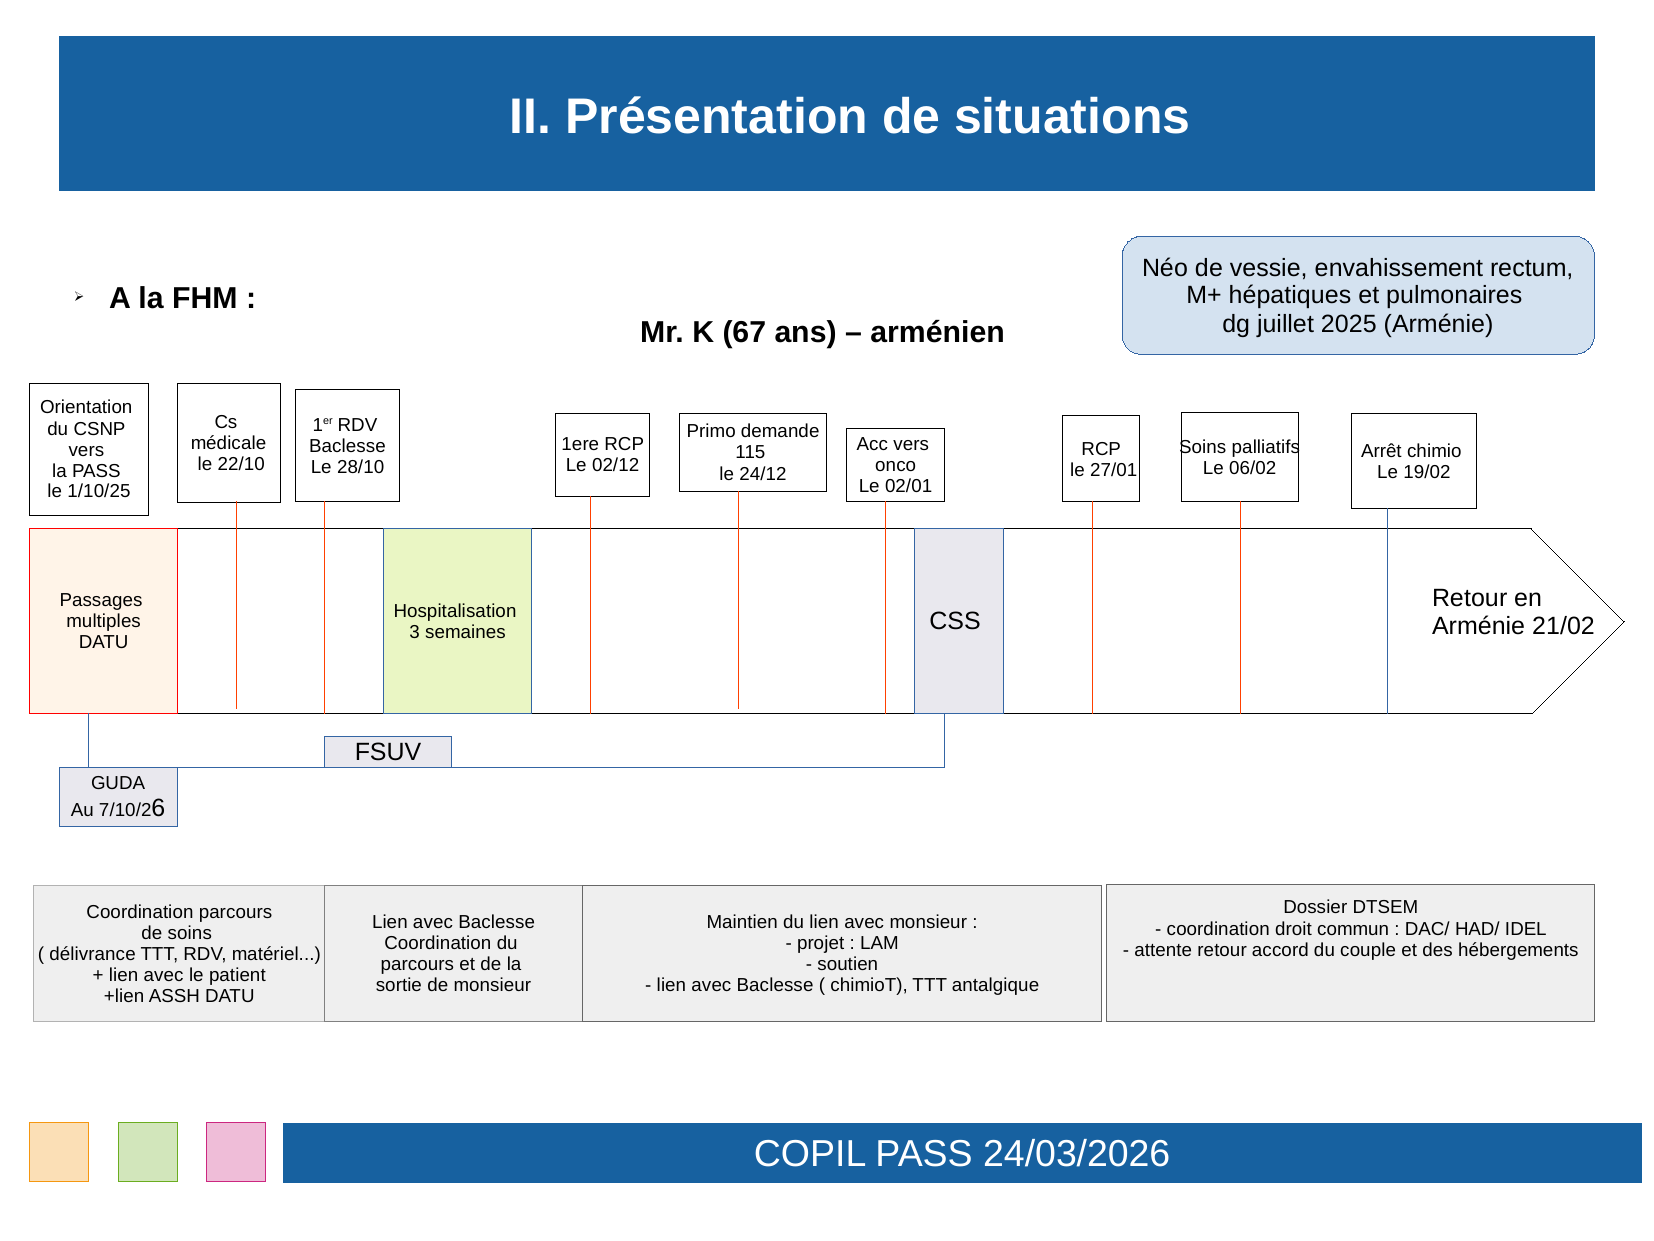

# II. Présentation de situations
A la FHM :
Mr. K (67 ans) – arménien
Néo de vessie, envahissement rectum,
M+ hépatiques et pulmonaires
dg juillet 2025 (Arménie)
Orientation
du CSNP
vers
la PASS
le 1/10/25
Cs
médicale
 le 22/10
1er RDV
Baclesse
Le 28/10
Soins palliatifs
Le 06/02
1ere RCP
Le 02/12
Primo demande
115
le 24/12
Arrêt chimio
Le 19/02
RCP
 le 27/01
Acc vers
onco
Le 02/01
Passages
multiples
DATU
Hospitalisation
3 semaines
CSS
Retour en
Arménie 21/02
FSUV
GUDA
Au 7/10/26
Dossier DTSEM
- coordination droit commun : DAC/ HAD/ IDEL
- attente retour accord du couple et des hébergements
Coordination parcours
de soins
( délivrance TTT, RDV, matériel...)
+ lien avec le patient
+lien ASSH DATU
Lien avec Baclesse
Coordination du
parcours et de la
sortie de monsieur
Maintien du lien avec monsieur :
- projet : LAM
- soutien
- lien avec Baclesse ( chimioT), TTT antalgique
COPIL PASS 24/03/2026